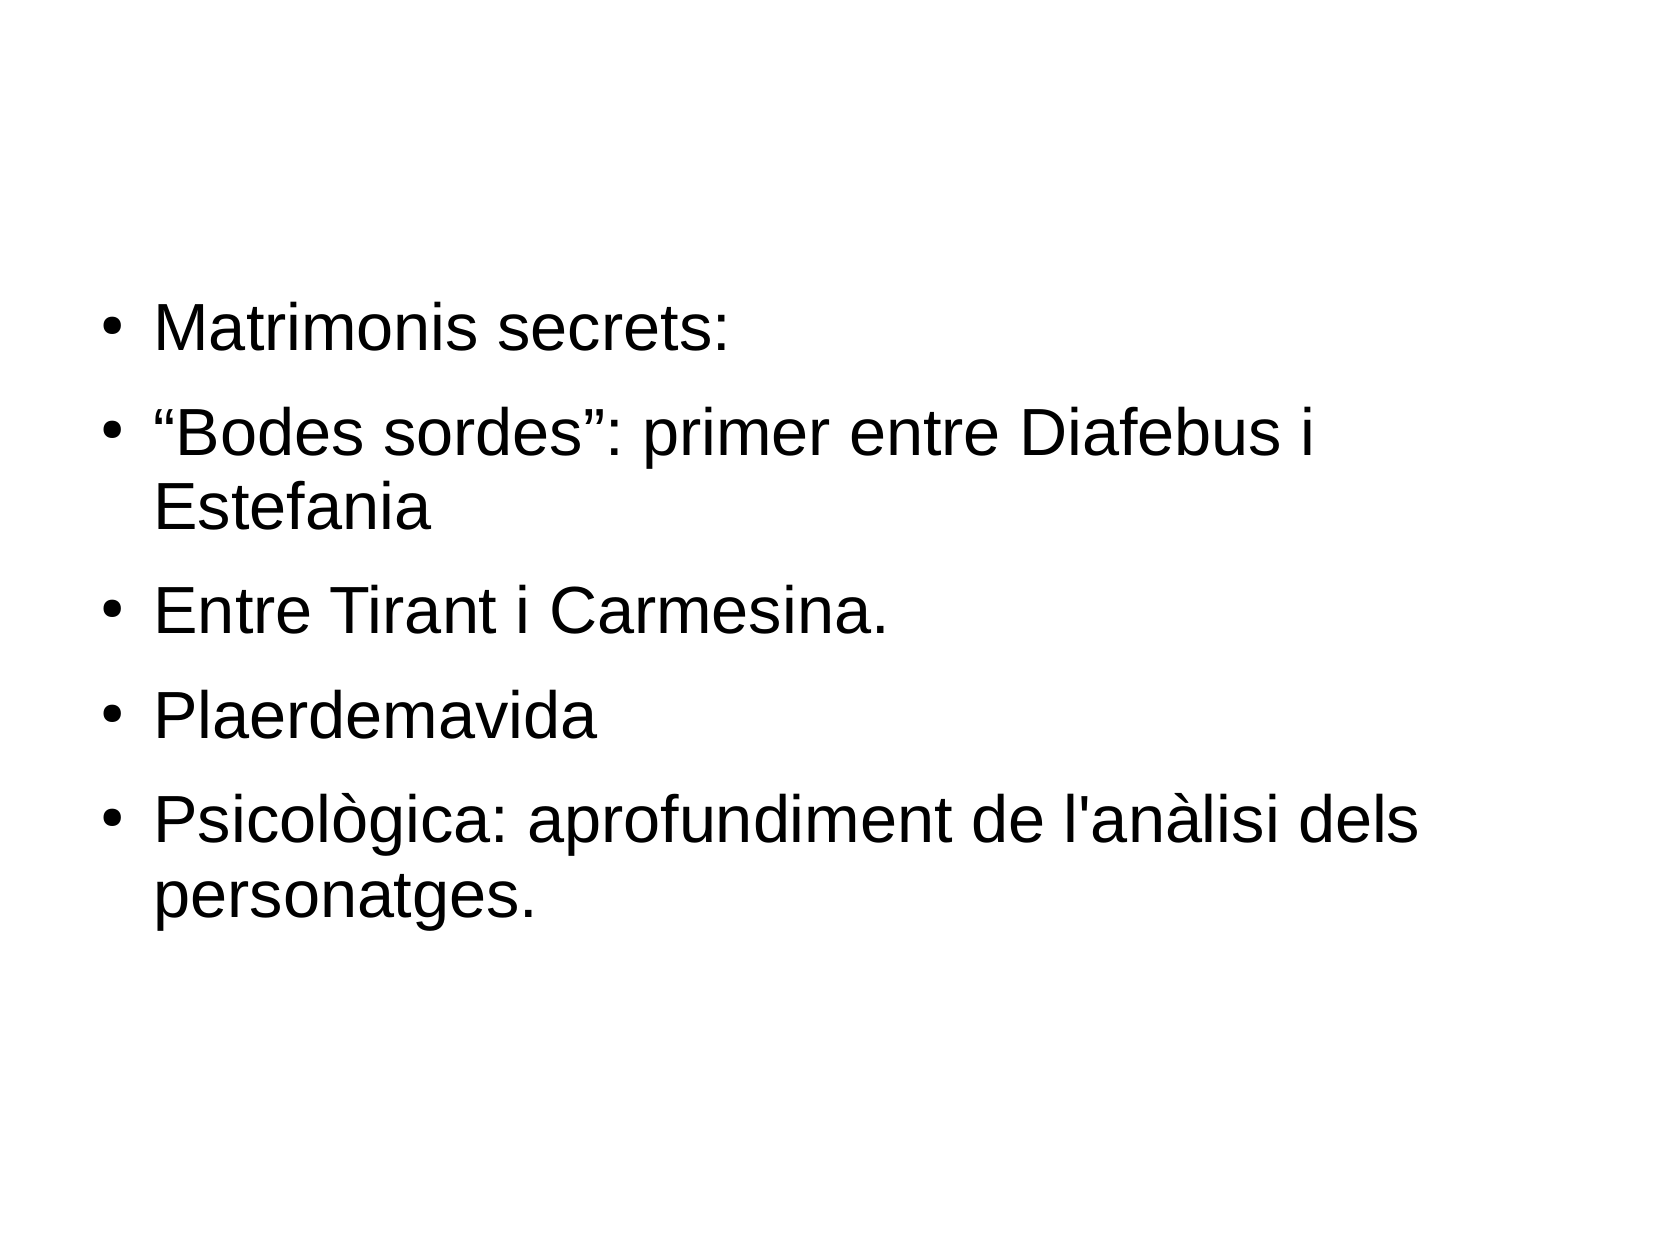

#
Matrimonis secrets:
“Bodes sordes”: primer entre Diafebus i Estefania
Entre Tirant i Carmesina.
Plaerdemavida
Psicològica: aprofundiment de l'anàlisi dels personatges.